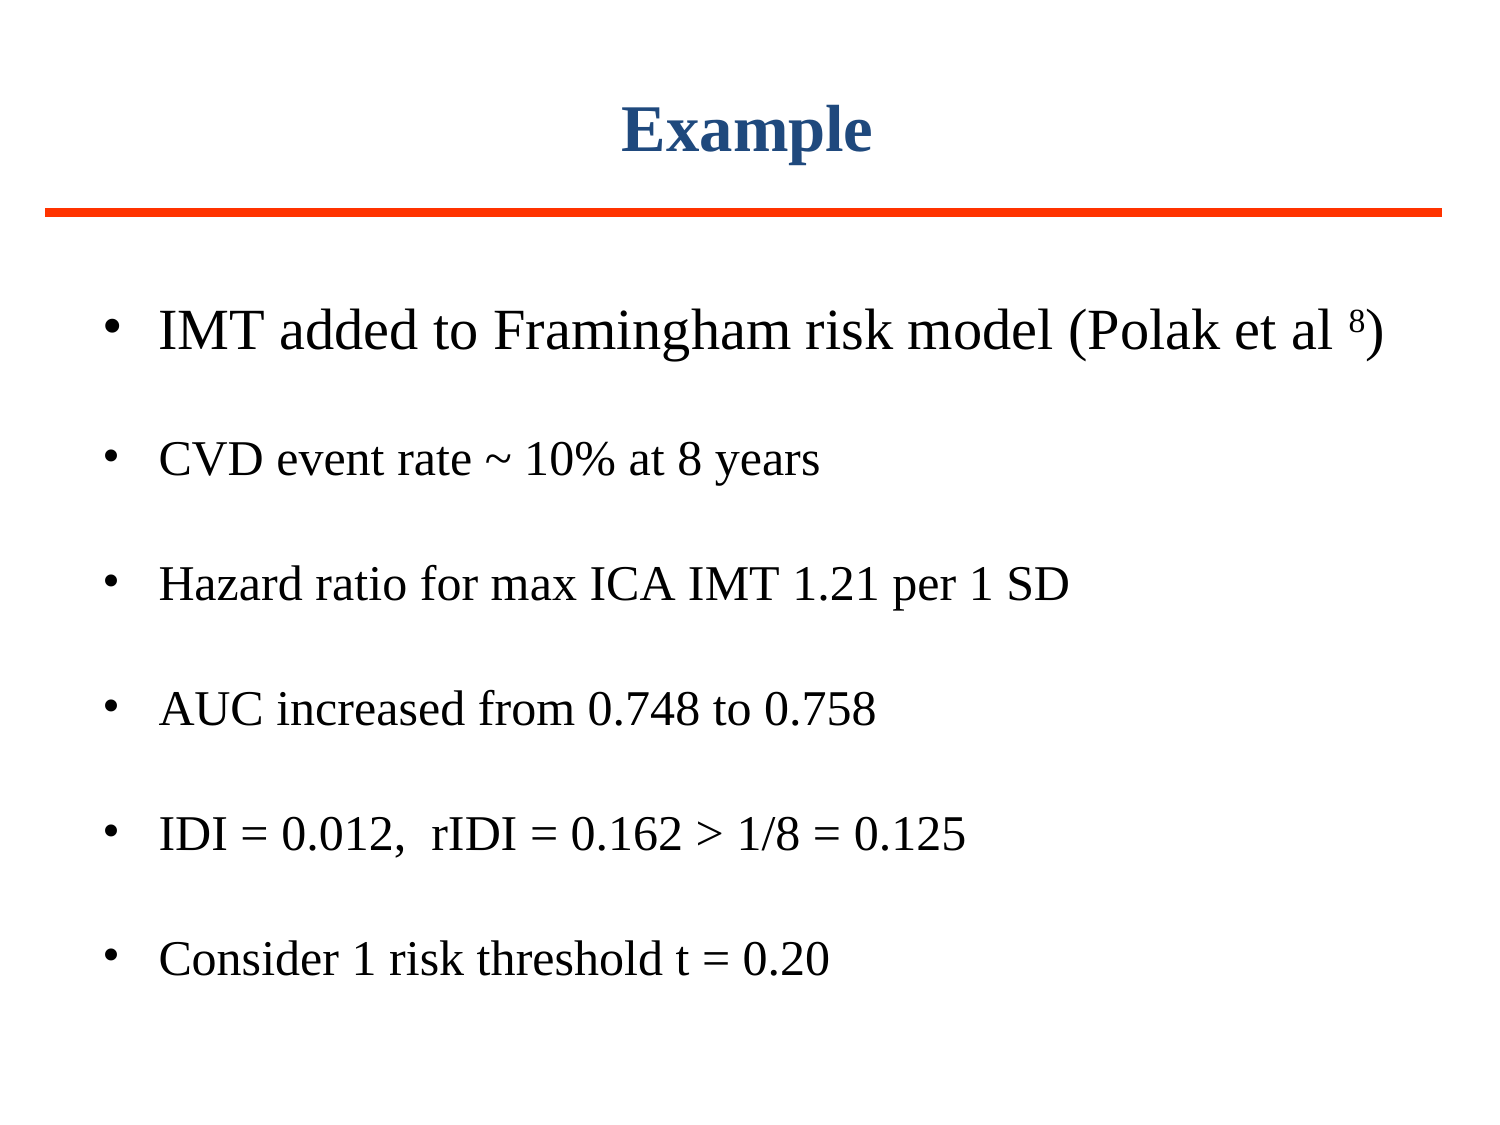

Example
IMT added to Framingham risk model (Polak et al 8)
CVD event rate ~ 10% at 8 years
Hazard ratio for max ICA IMT 1.21 per 1 SD
AUC increased from 0.748 to 0.758
IDI = 0.012, rIDI = 0.162 > 1/8 = 0.125
Consider 1 risk threshold t = 0.20